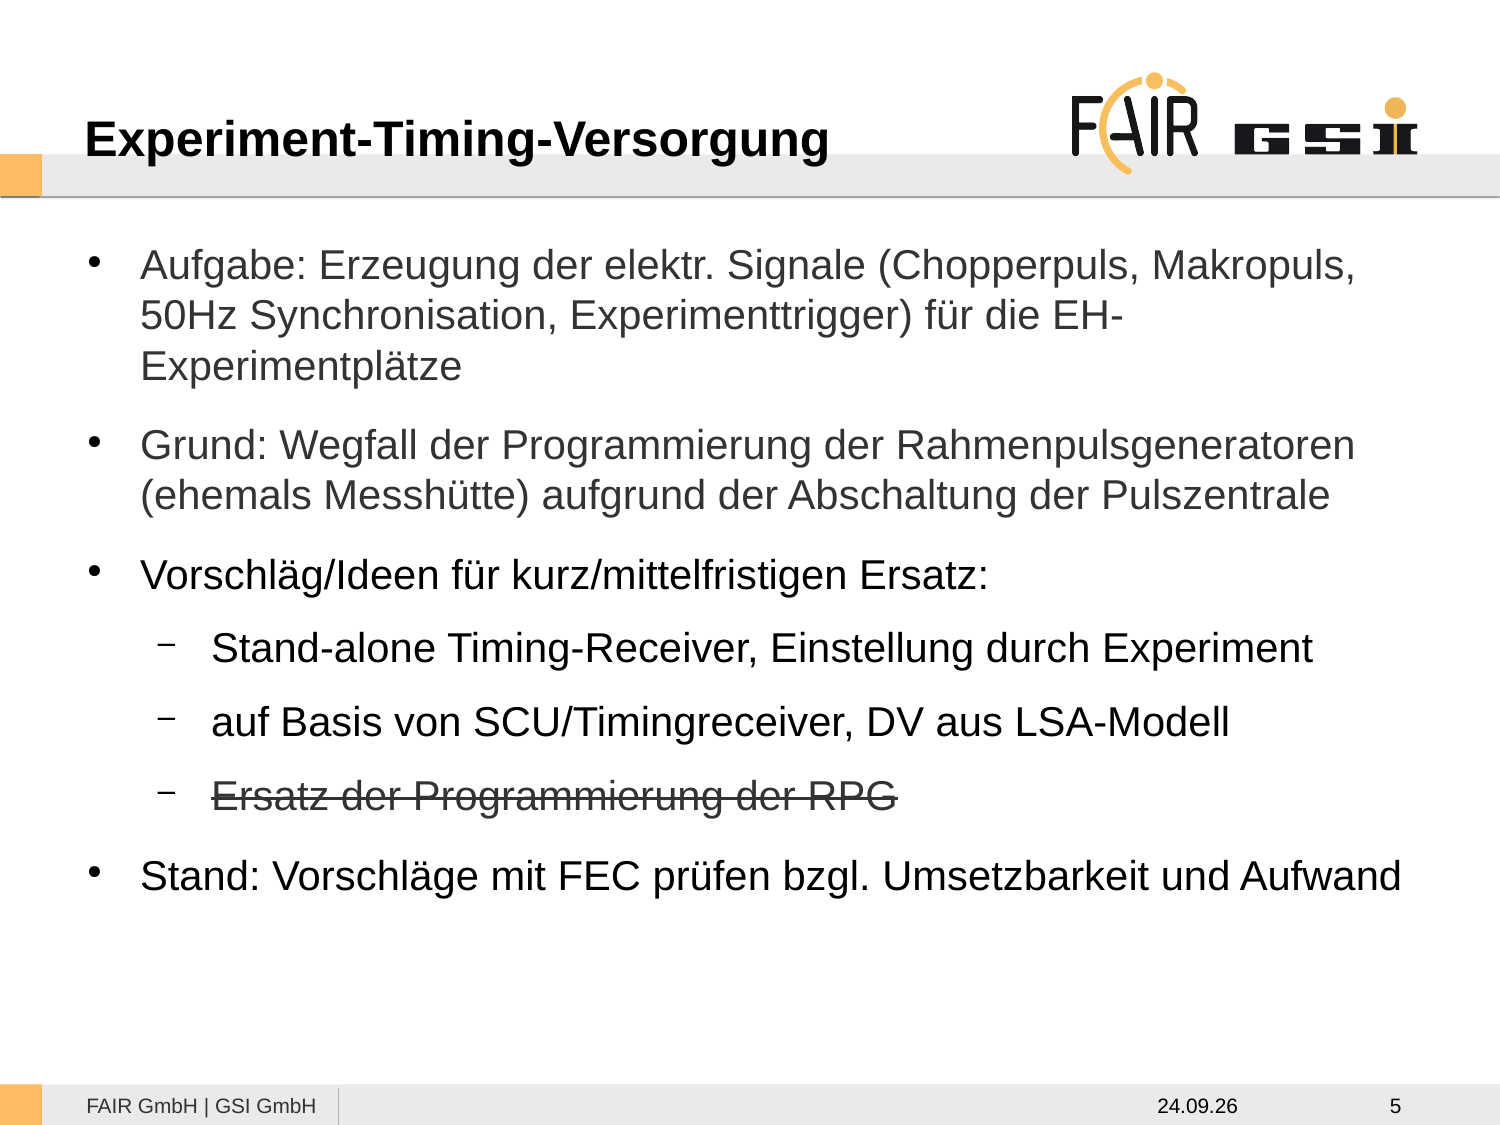

# Experiment-Timing-Versorgung
Aufgabe: Erzeugung der elektr. Signale (Chopperpuls, Makropuls, 50Hz Synchronisation, Experimenttrigger) für die EH-Experimentplätze
Grund: Wegfall der Programmierung der Rahmenpulsgeneratoren (ehemals Messhütte) aufgrund der Abschaltung der Pulszentrale
Vorschläg/Ideen für kurz/mittelfristigen Ersatz:
Stand-alone Timing-Receiver, Einstellung durch Experiment
auf Basis von SCU/Timingreceiver, DV aus LSA-Modell
Ersatz der Programmierung der RPG
Stand: Vorschläge mit FEC prüfen bzgl. Umsetzbarkeit und Aufwand